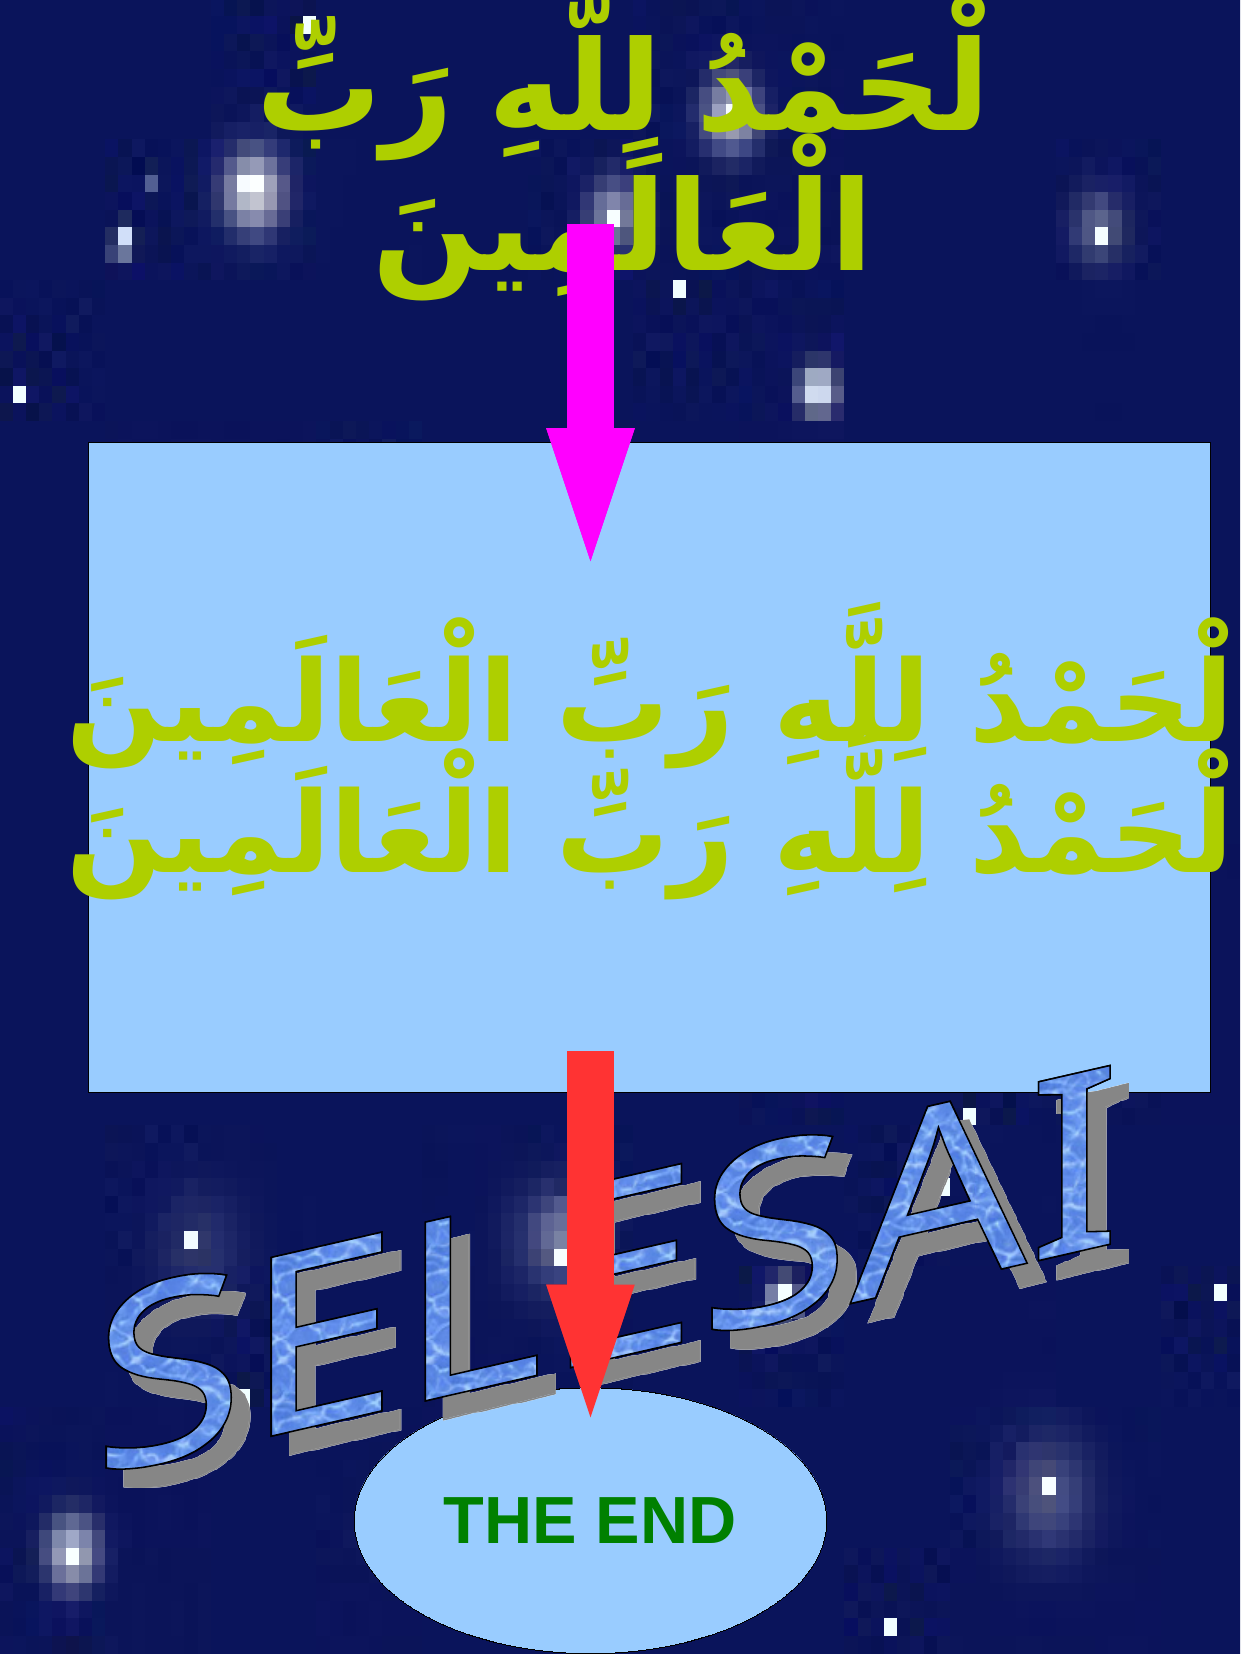

# لْحَمْدُ لِلَّهِ رَبِّ الْعَالَمِينَ
لْحَمْدُ لِلَّهِ رَبِّ الْعَالَمِينَ
لْحَمْدُ لِلَّهِ رَبِّ الْعَالَمِينَ
SELESAI
SELESAI
THE END
THE END